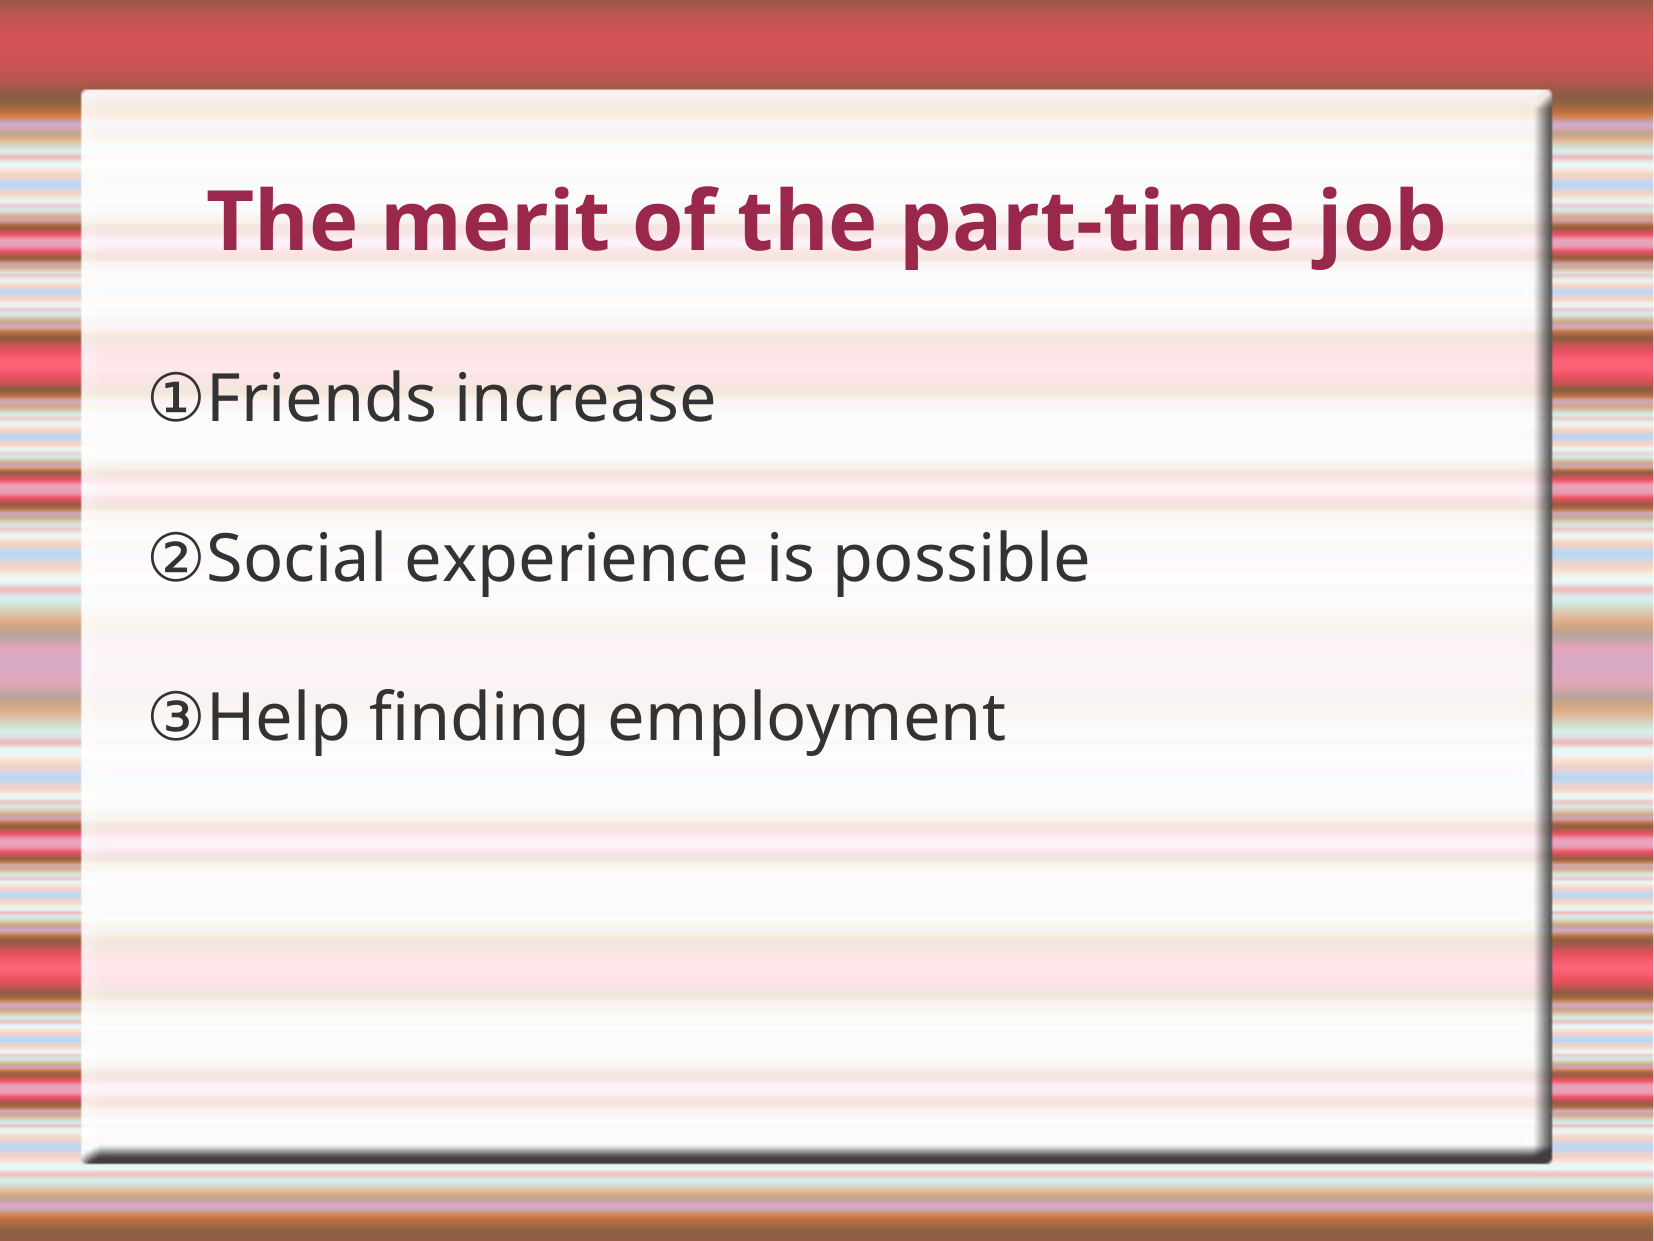

# The merit of the part-time job
①Friends increase
②Social experience is possible
③Help finding employment